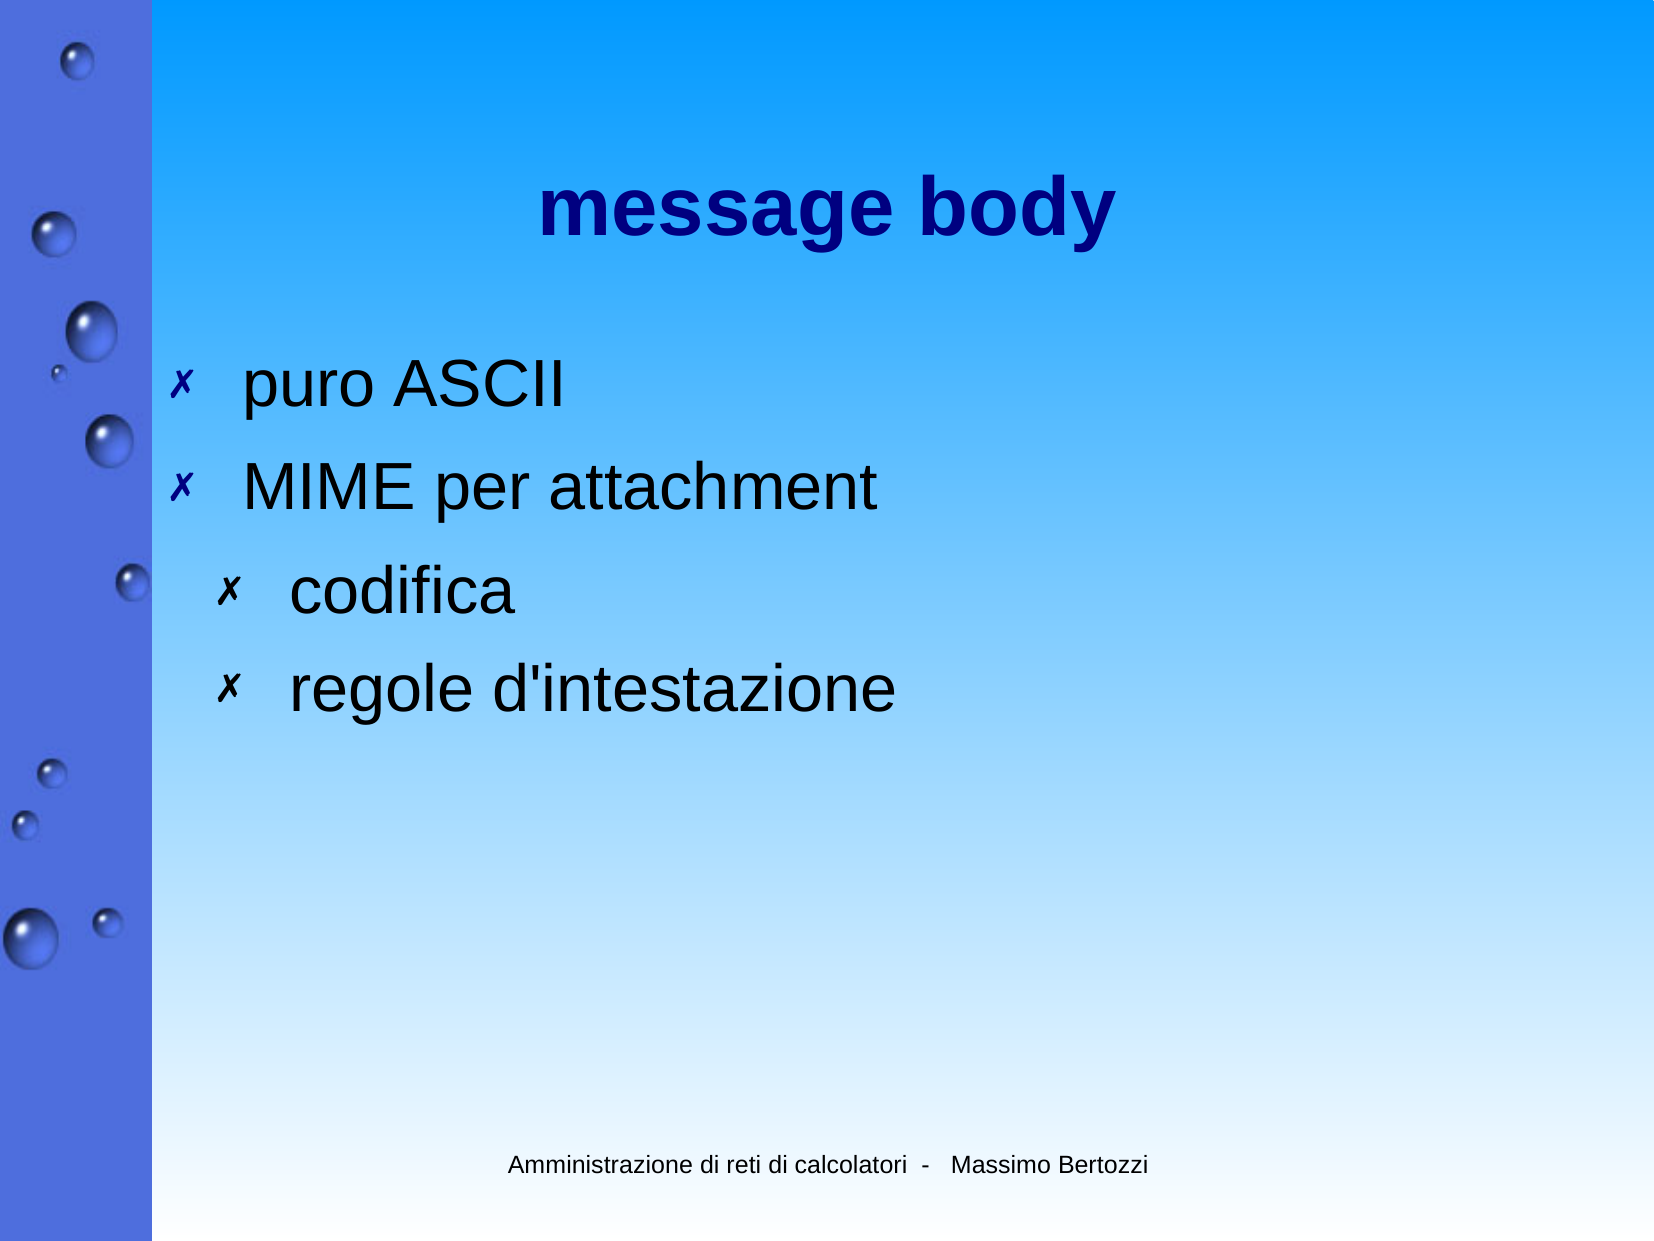

# message body
puro ASCII
MIME per attachment
codifica
regole d'intestazione